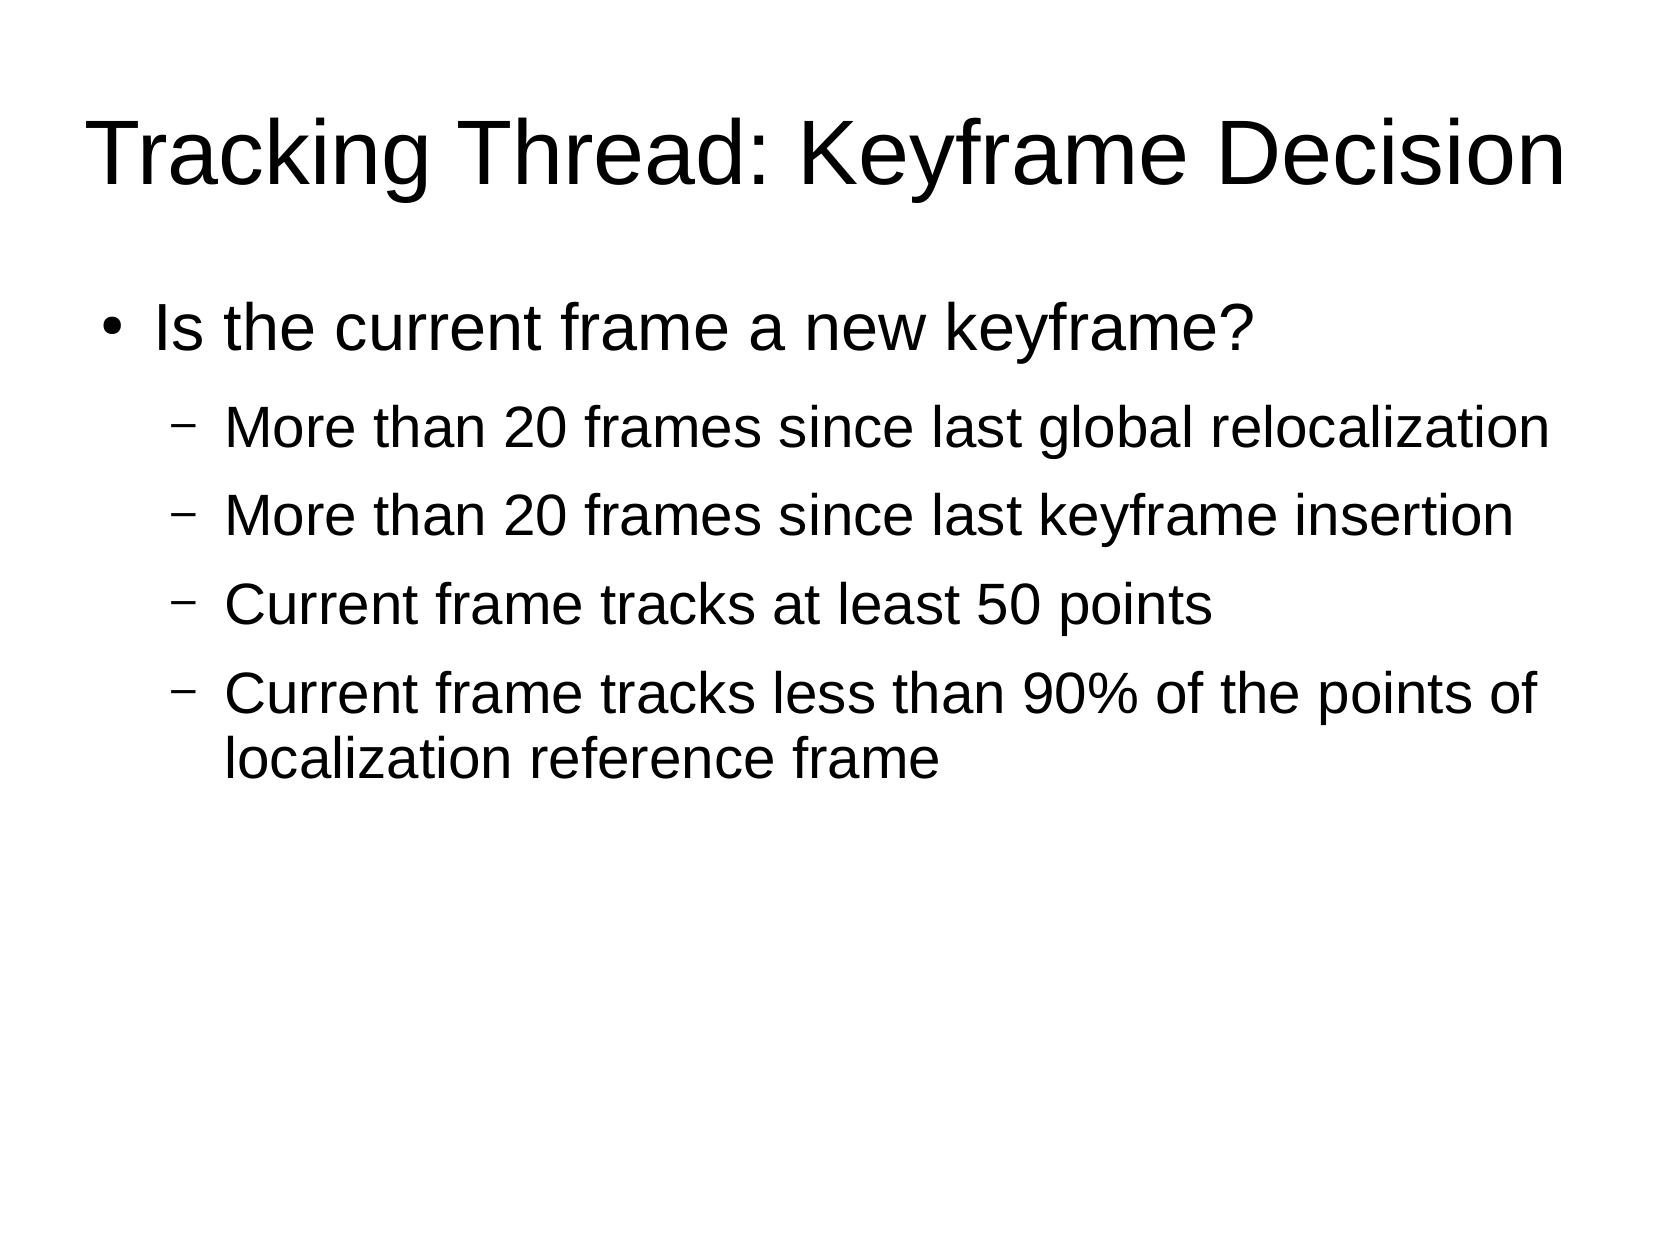

# Tracking Thread: Keyframe Decision
Is the current frame a new keyframe?
More than 20 frames since last global relocalization
More than 20 frames since last keyframe insertion
Current frame tracks at least 50 points
Current frame tracks less than 90% of the points of localization reference frame